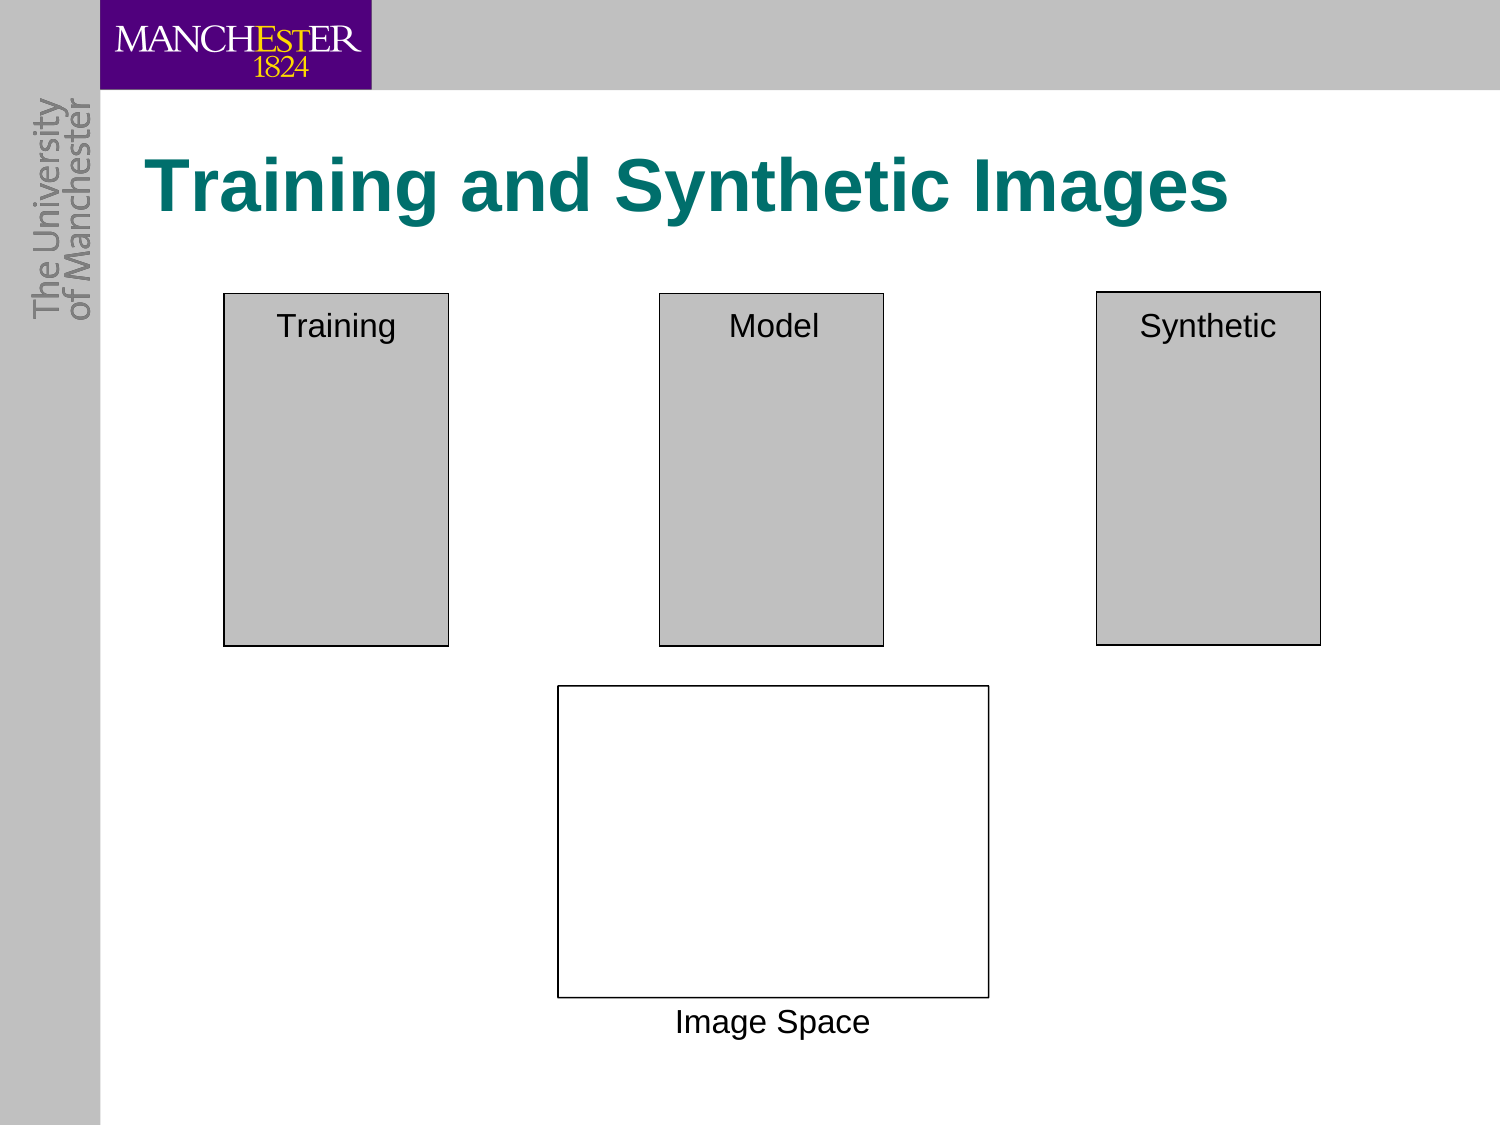

# Training and Synthetic Images
Training
Model
Synthetic
Image Space